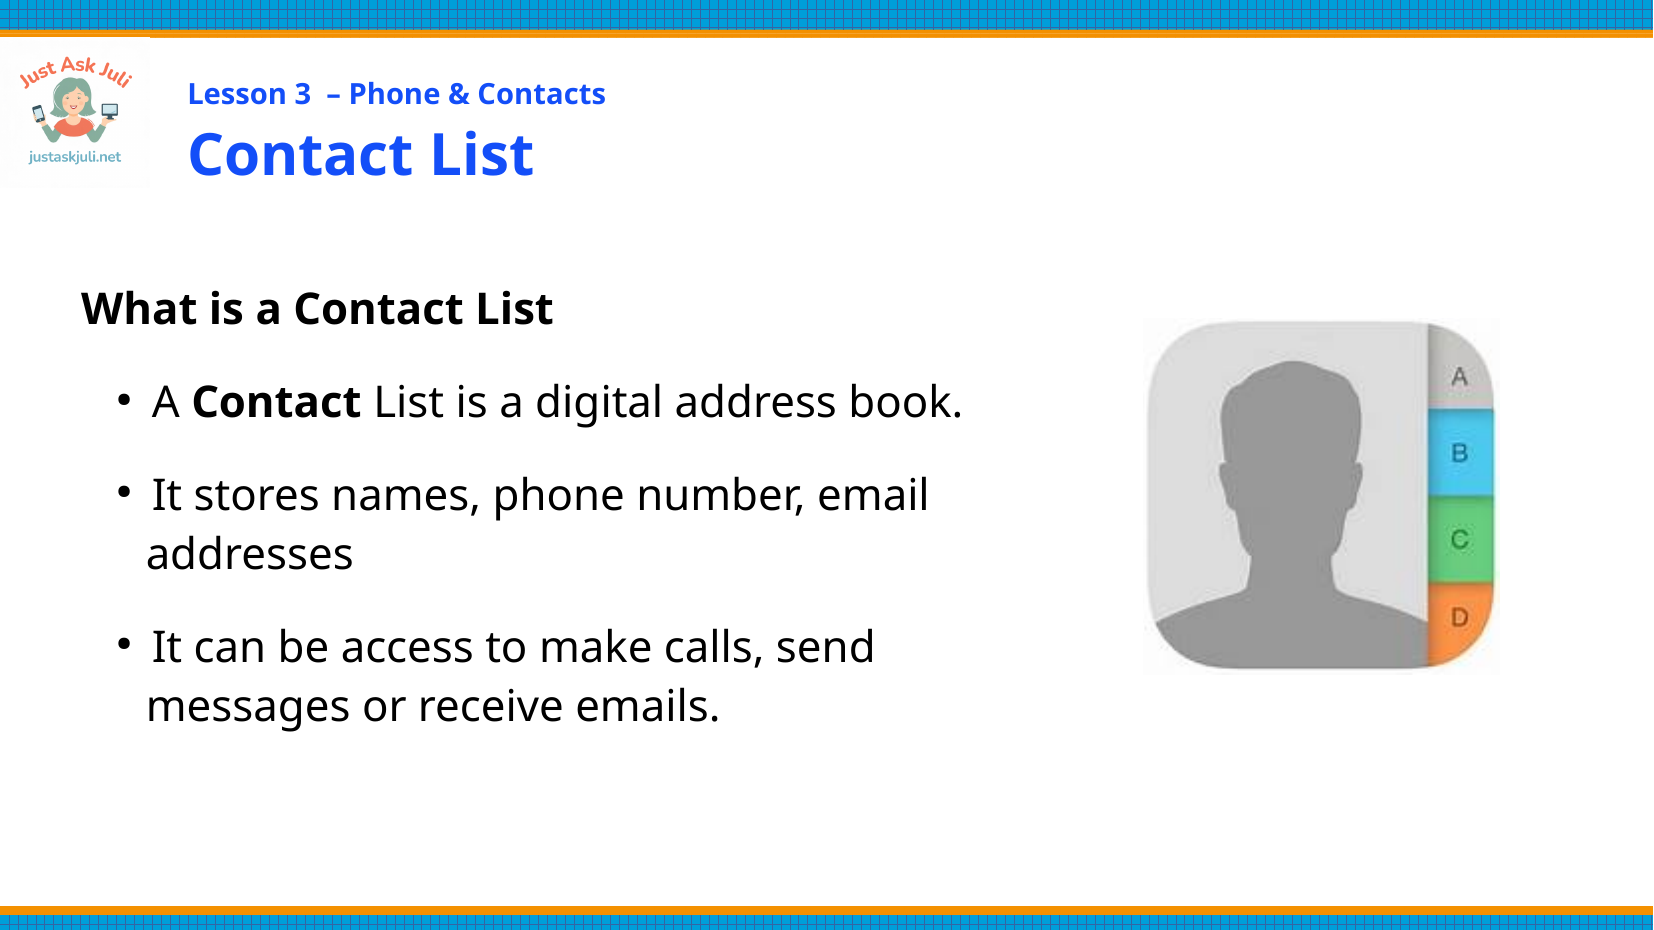

Lesson 3 – Phone & Contacts
Contact List
What is a Contact List
A Contact List is a digital address book.
It stores names, phone number, email addresses
It can be access to make calls, send messages or receive emails.